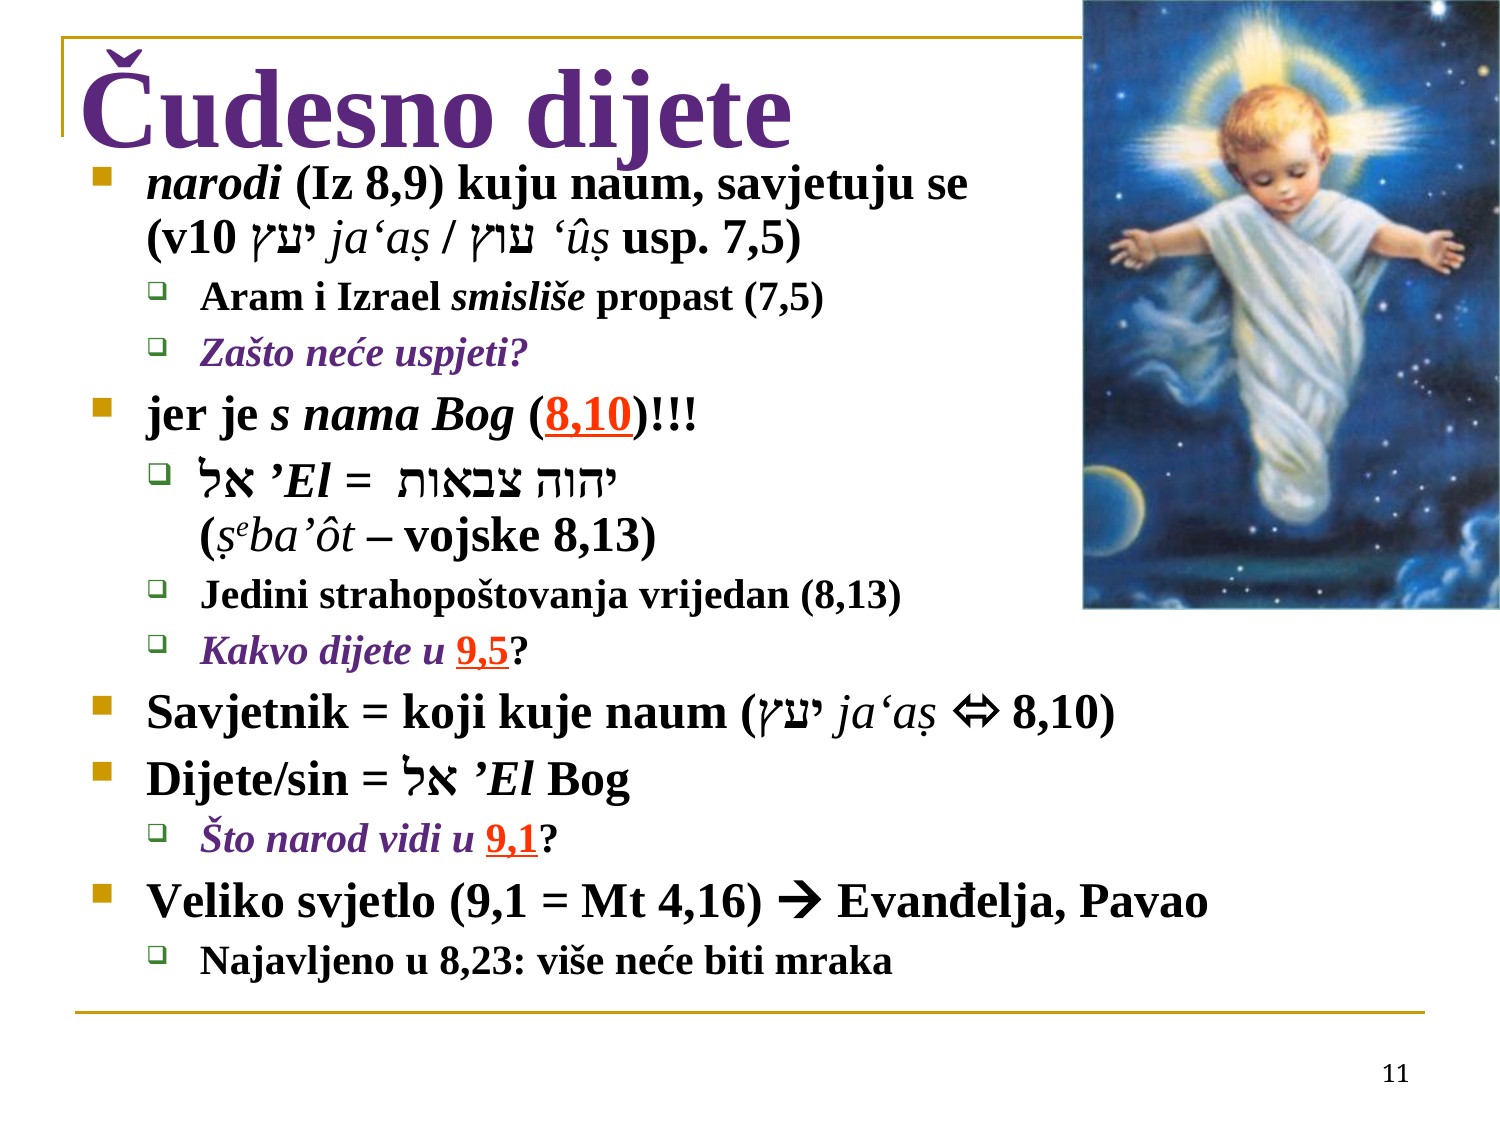

# Čudesno dijete
narodi (Iz 8,9) kuju naum, savjetuju se
(v10 יעץ ja‘aṣ / עוץ ‘ûṣ usp. 7,5)
Aram i Izrael smisliše propast (7,5)
Zašto neće uspjeti?
jer je s nama Bog (8,10)!!!
אל ’El = יהוה צבאות
(ṣeba’ôt – vojske 8,13)
Jedini strahopoštovanja vrijedan (8,13)
Kakvo dijete u 9,5?
Savjetnik = koji kuje naum (יעץ ja‘aṣ  8,10)
Dijete/sin = אל ’El Bog
Što narod vidi u 9,1?
Veliko svjetlo (9,1 = Mt 4,16)  Evanđelja, Pavao
Najavljeno u 8,23: više neće biti mraka